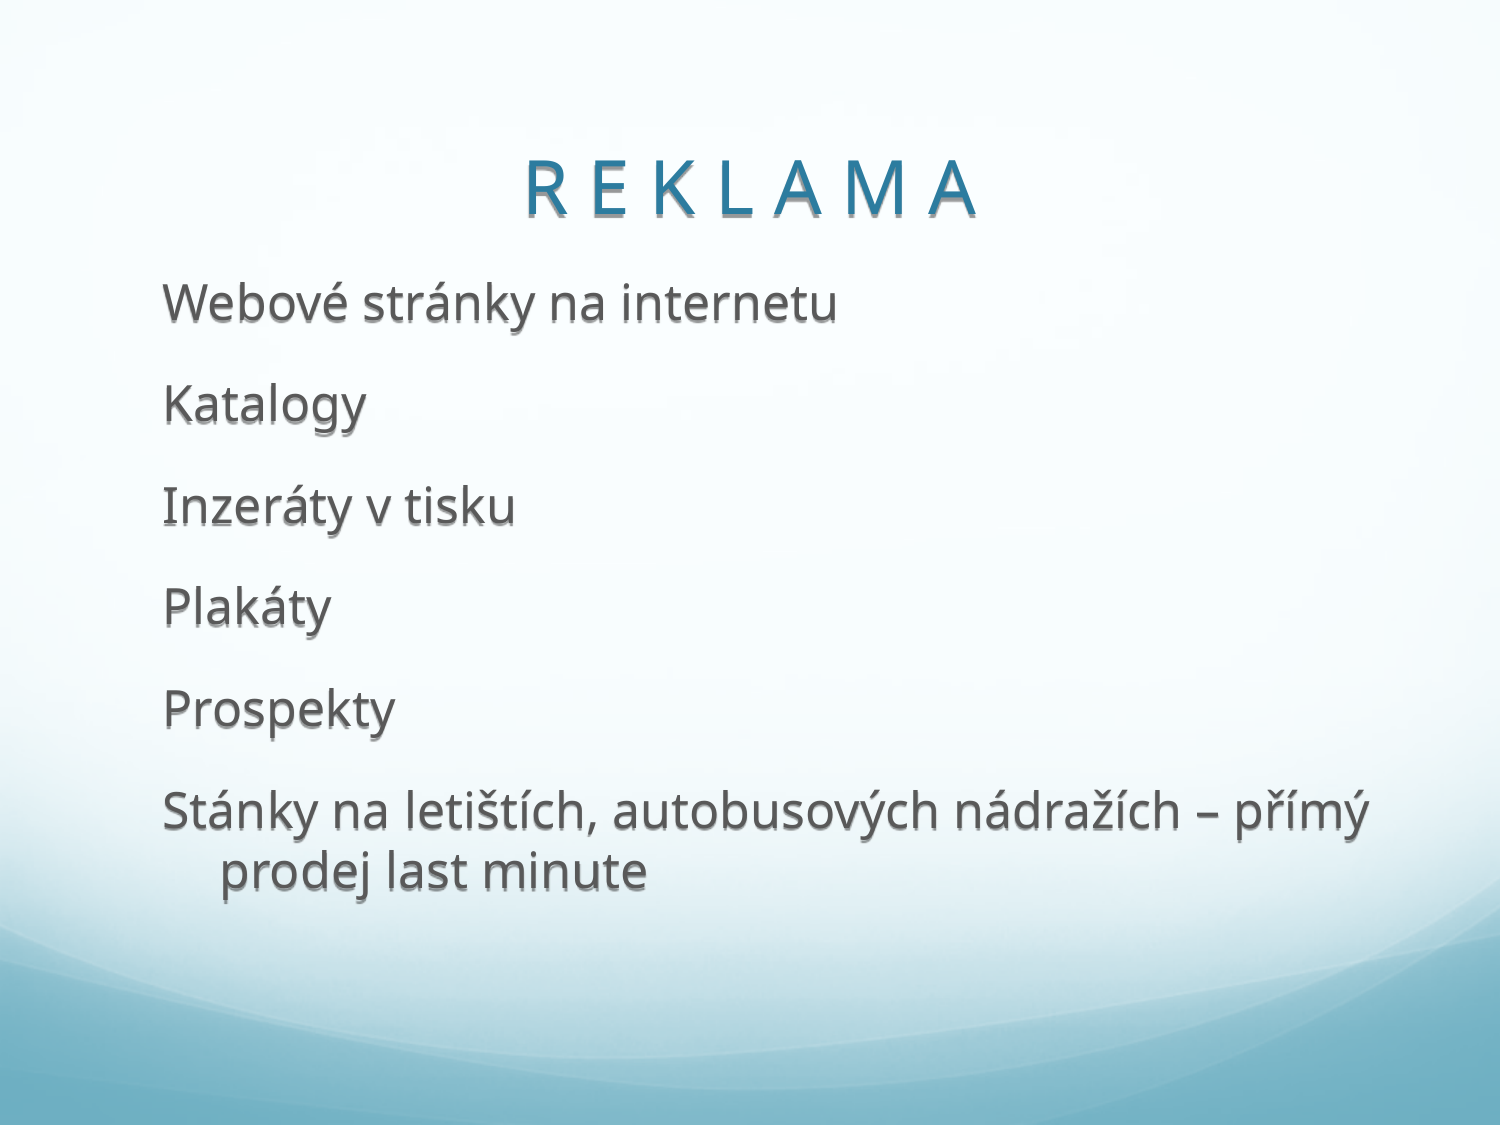

# R E K L A M A
Webové stránky na internetu
Katalogy
Inzeráty v tisku
Plakáty
Prospekty
Stánky na letištích, autobusových nádražích – přímý prodej last minute